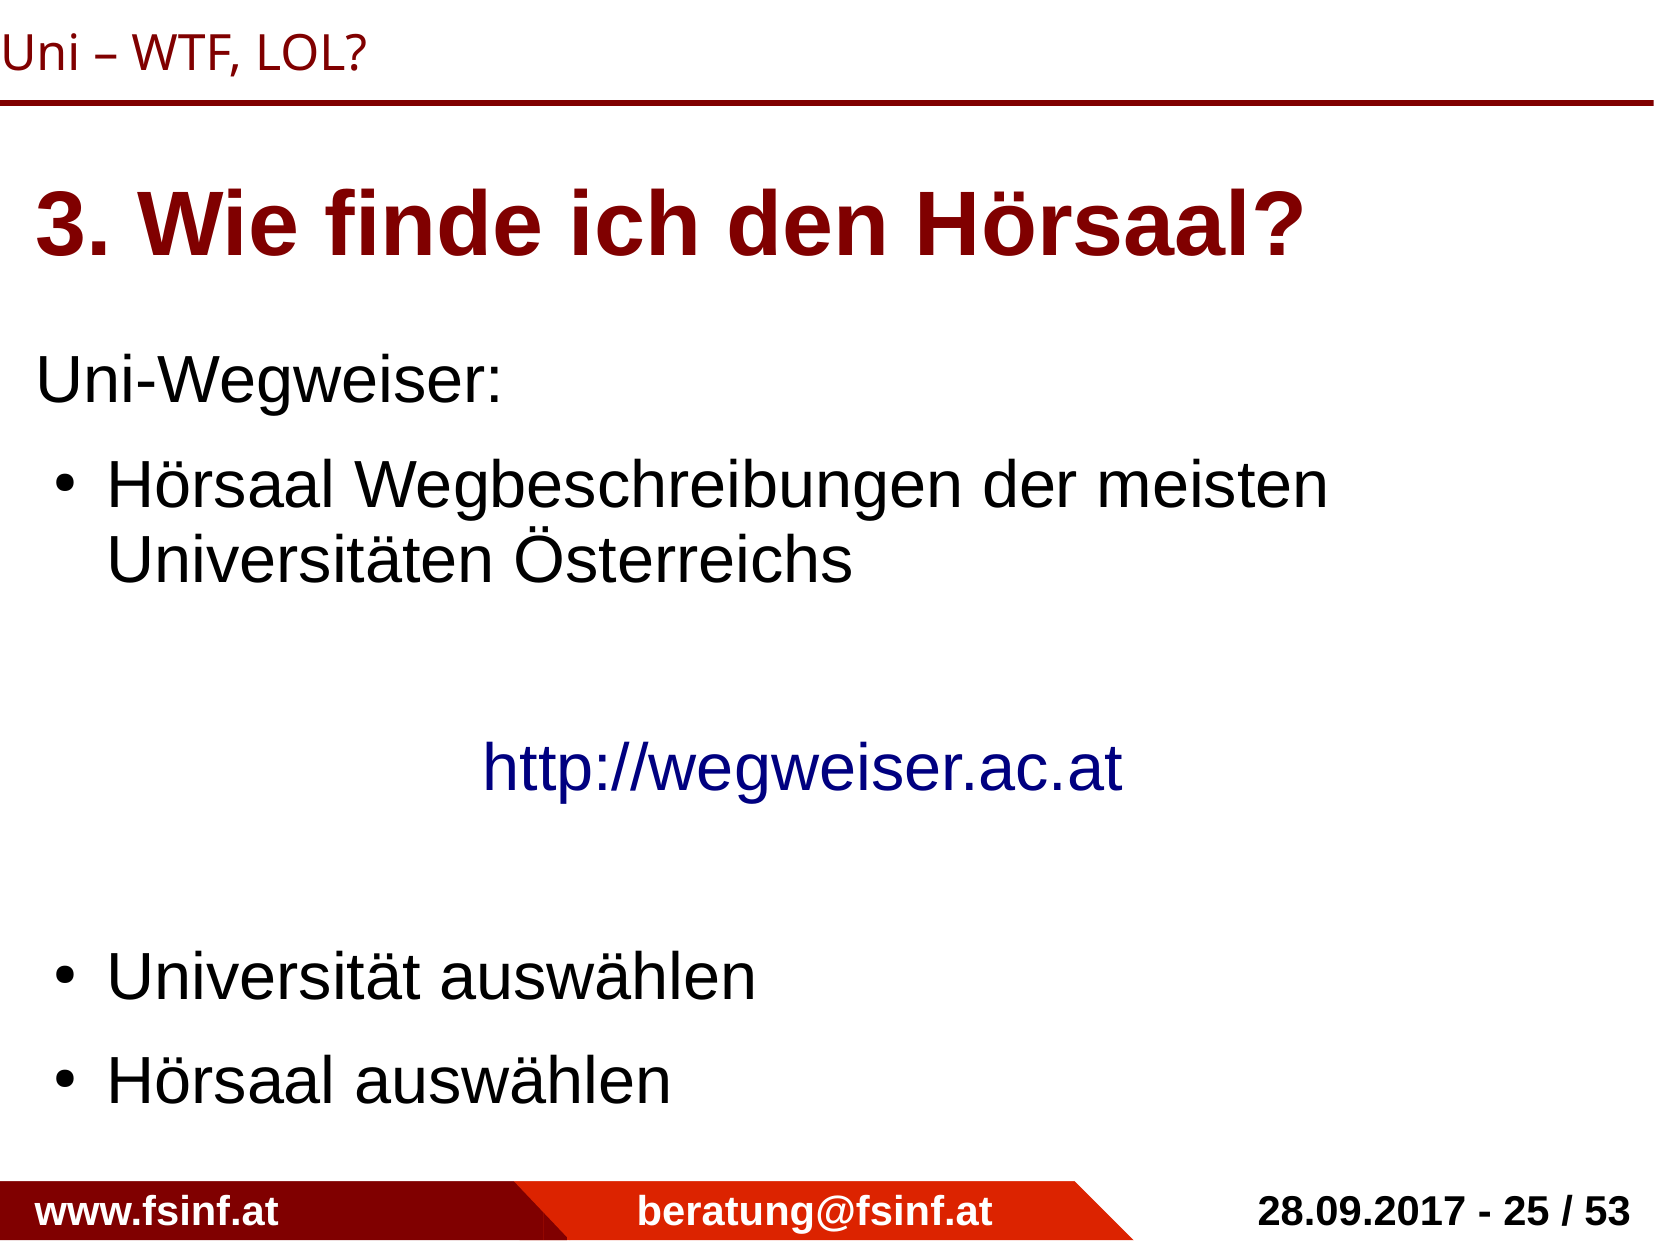

# 3. Wie finde ich den Hörsaal?
Uni-Wegweiser:
Hörsaal Wegbeschreibungen der meisten Universitäten Österreichs
http://wegweiser.ac.at
Universität auswählen
Hörsaal auswählen